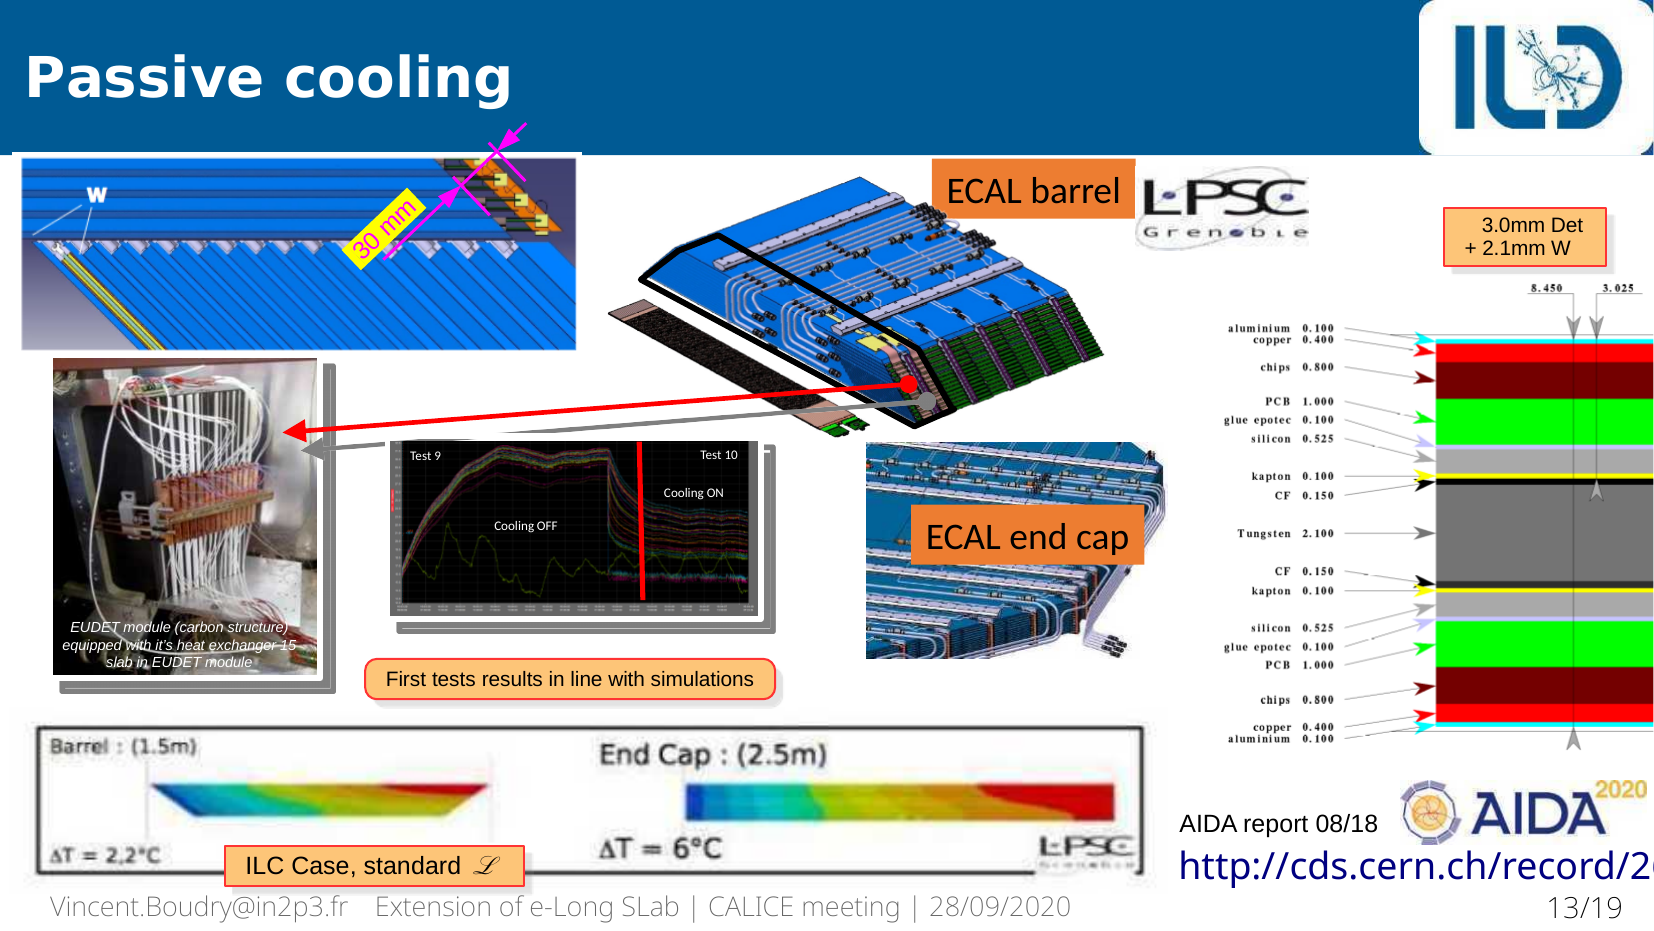

# Passive cooling
ECAL barrel
 3.0mm Det
+ 2.1mm W
EUDET module (carbon structure) equipped with it’s heat exchanger 15 slab in EUDET module
ECAL end cap
First tests results in line with simulations
AIDA report 08/18
http://cds.cern.ch/record/2624680
ILC Case, standard ℒ
Vincent.Boudry@in2p3.fr
Extension of e-Long SLab | CALICE meeting | 28/09/2020
13